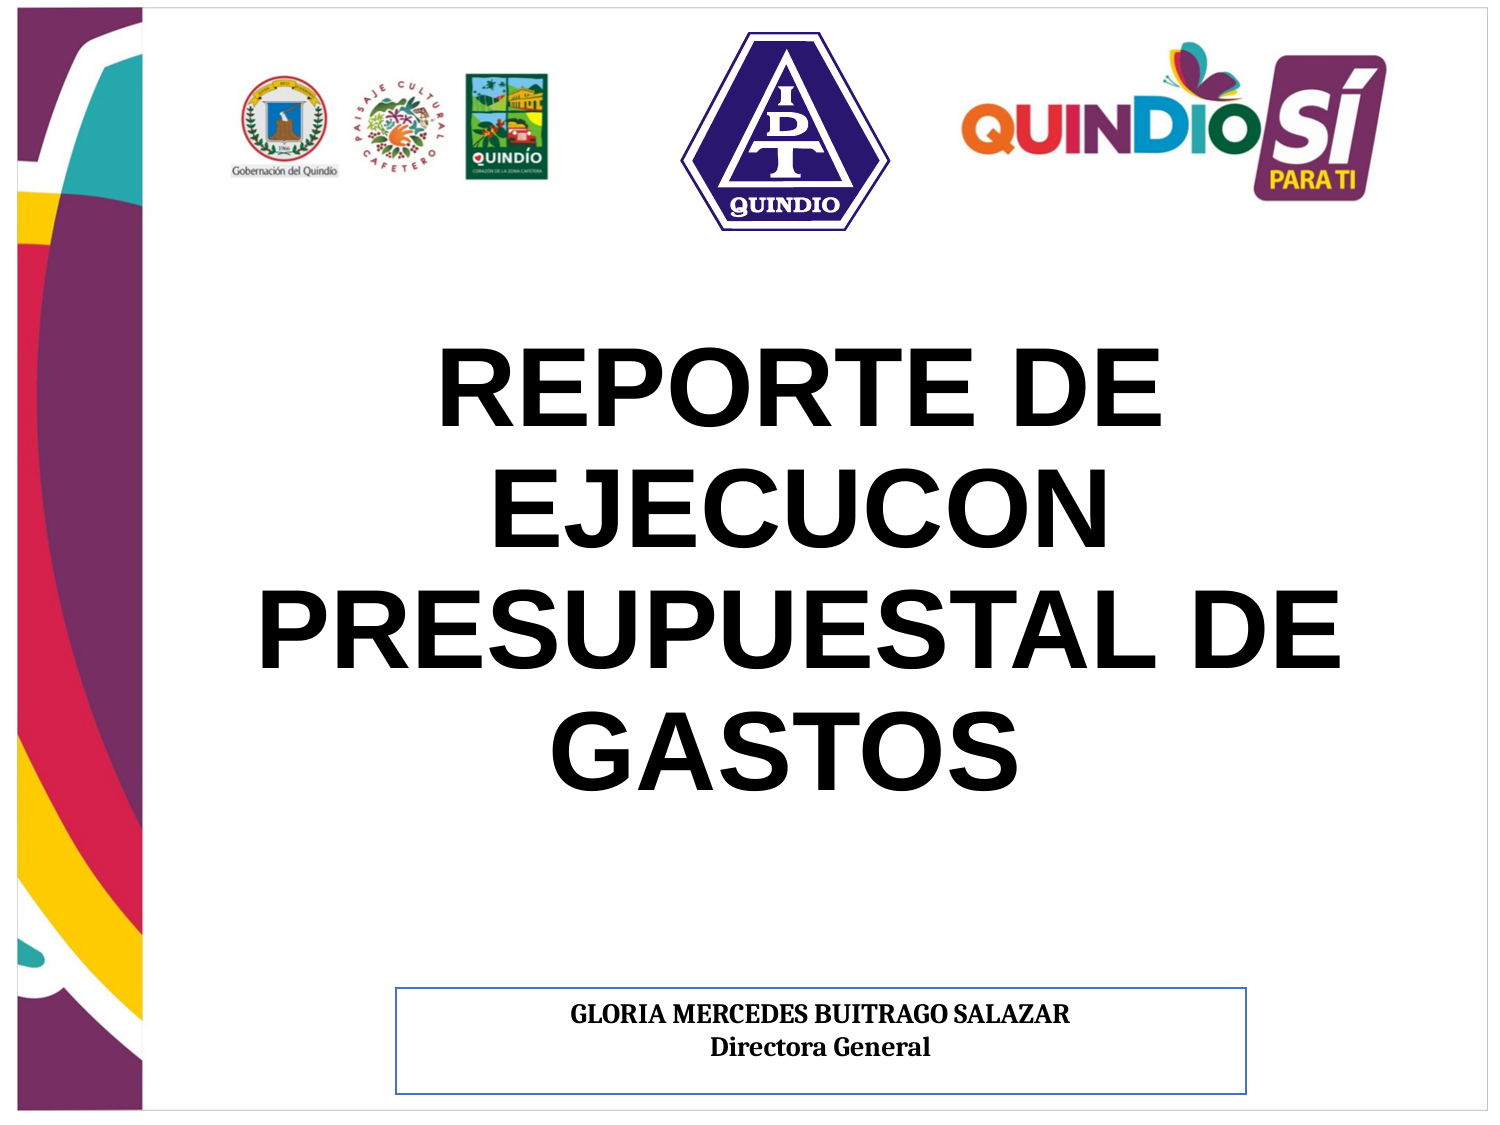

# REPORTE DE EJECUCON PRESUPUESTAL DE GASTOS
GLORIA MERCEDES BUITRAGO SALAZAR
Directora General